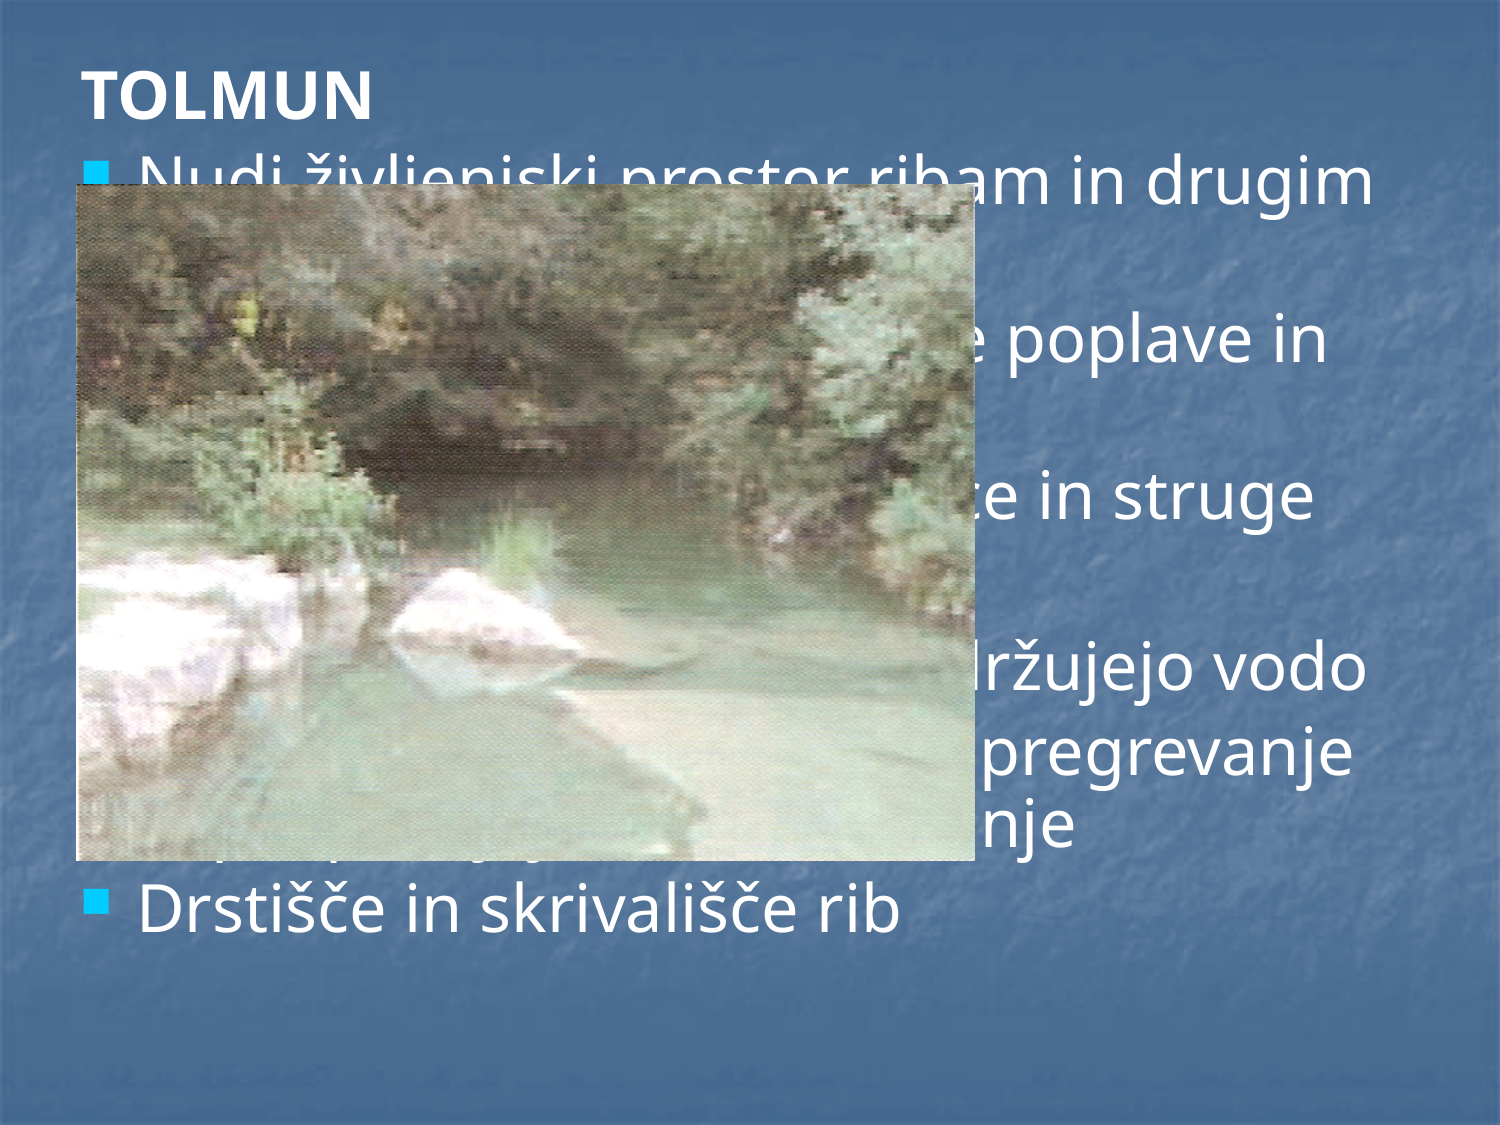

# TOLMUN
Nudi življenjski prostor ribam in drugim vodnim živalim
Zadržuje se voda, blažijo se poplave in umirja se tok
Prisotno je napajanje talnice in struge
MAKROFITI V STRUGI
Umirjajo hitrost toka in zadržujejo vodo
Senčijo vodo, preprečujejo pregrevanje in pospešujejo sedimentiranje
Drstišče in skrivališče rib